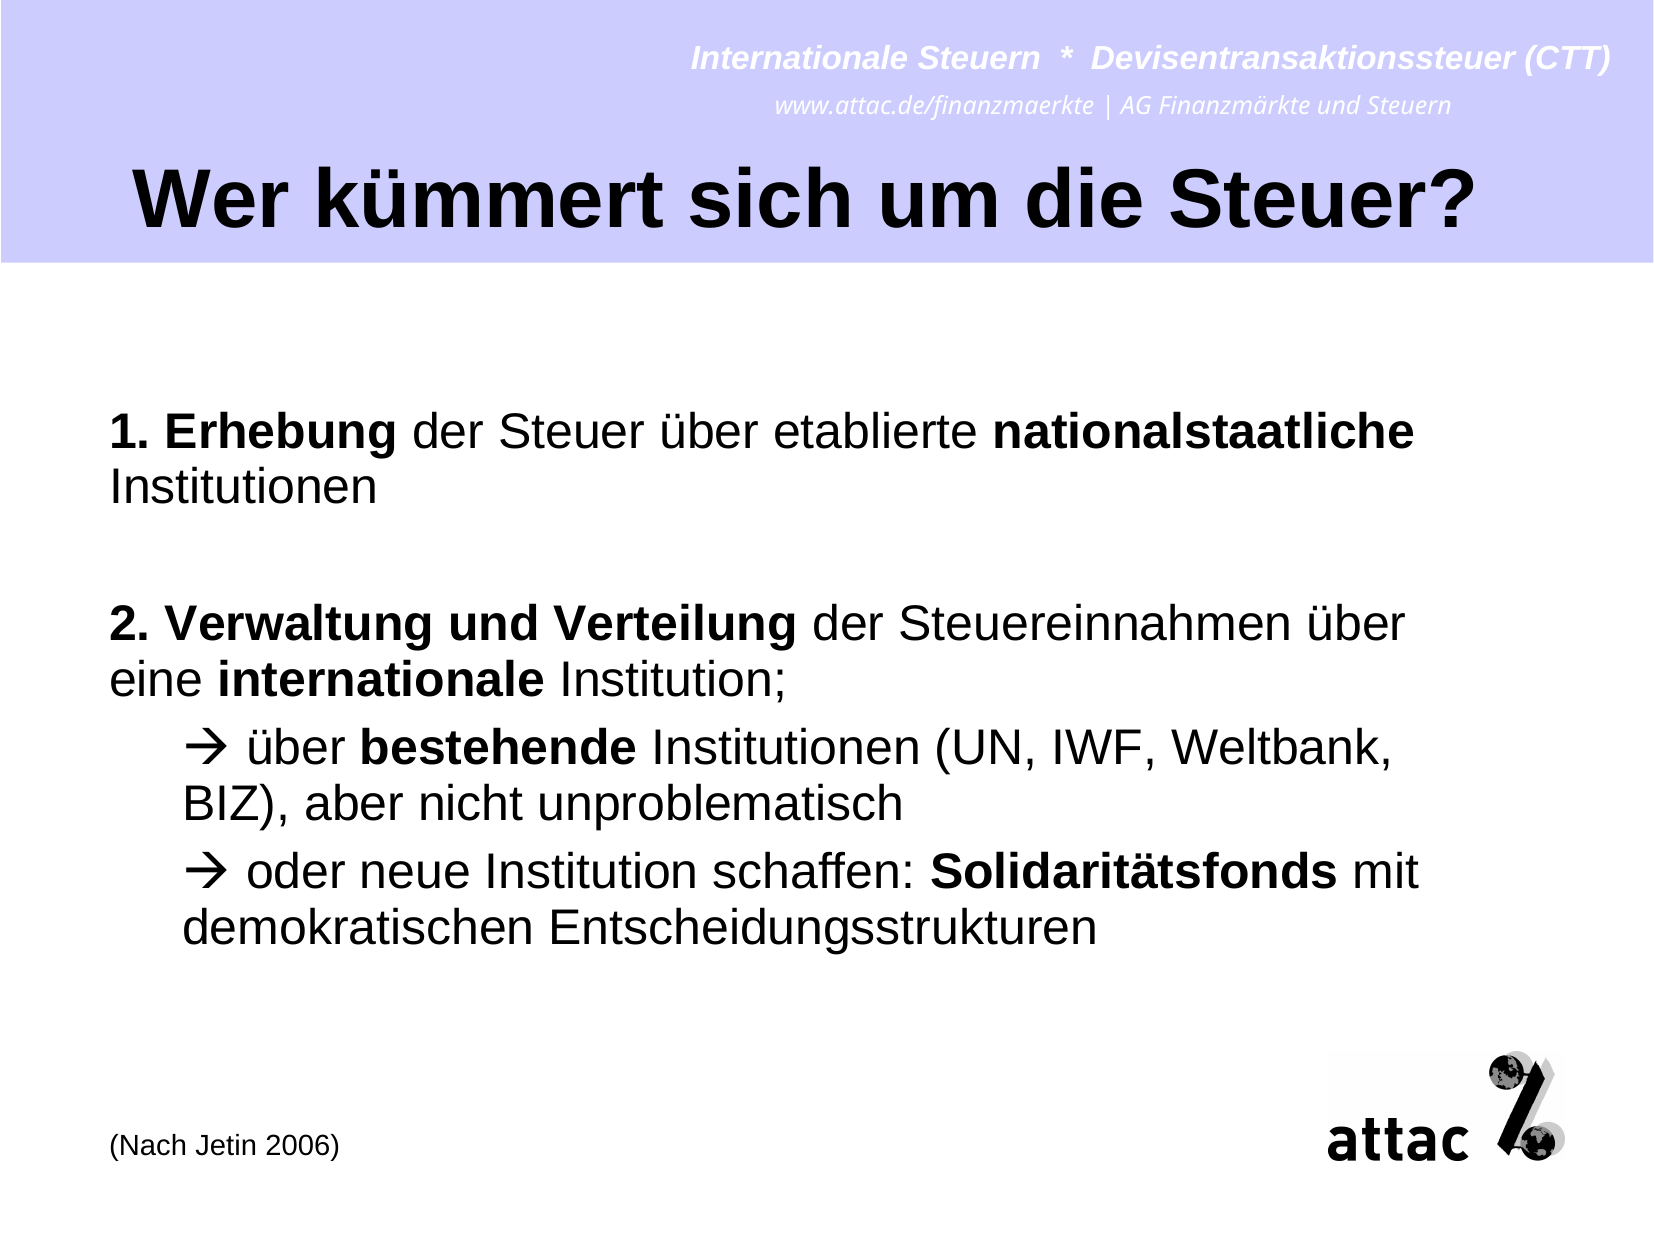

Internationale Steuern * Devisentransaktionssteuer (CTT)
www.attac.de/finanzmaerkte | AG Finanzmärkte und Steuern
Wer kümmert sich um die Steuer?
1. Erhebung der Steuer über etablierte nationalstaatliche 	Institutionen
2. Verwaltung und Verteilung der Steuereinnahmen über 	eine internationale Institution;
	 über bestehende Institutionen (UN, IWF, Weltbank, 		BIZ), aber nicht unproblematisch
	 oder neue Institution schaffen: Solidaritätsfonds mit 		demokratischen Entscheidungsstrukturen
(Nach Jetin 2006)